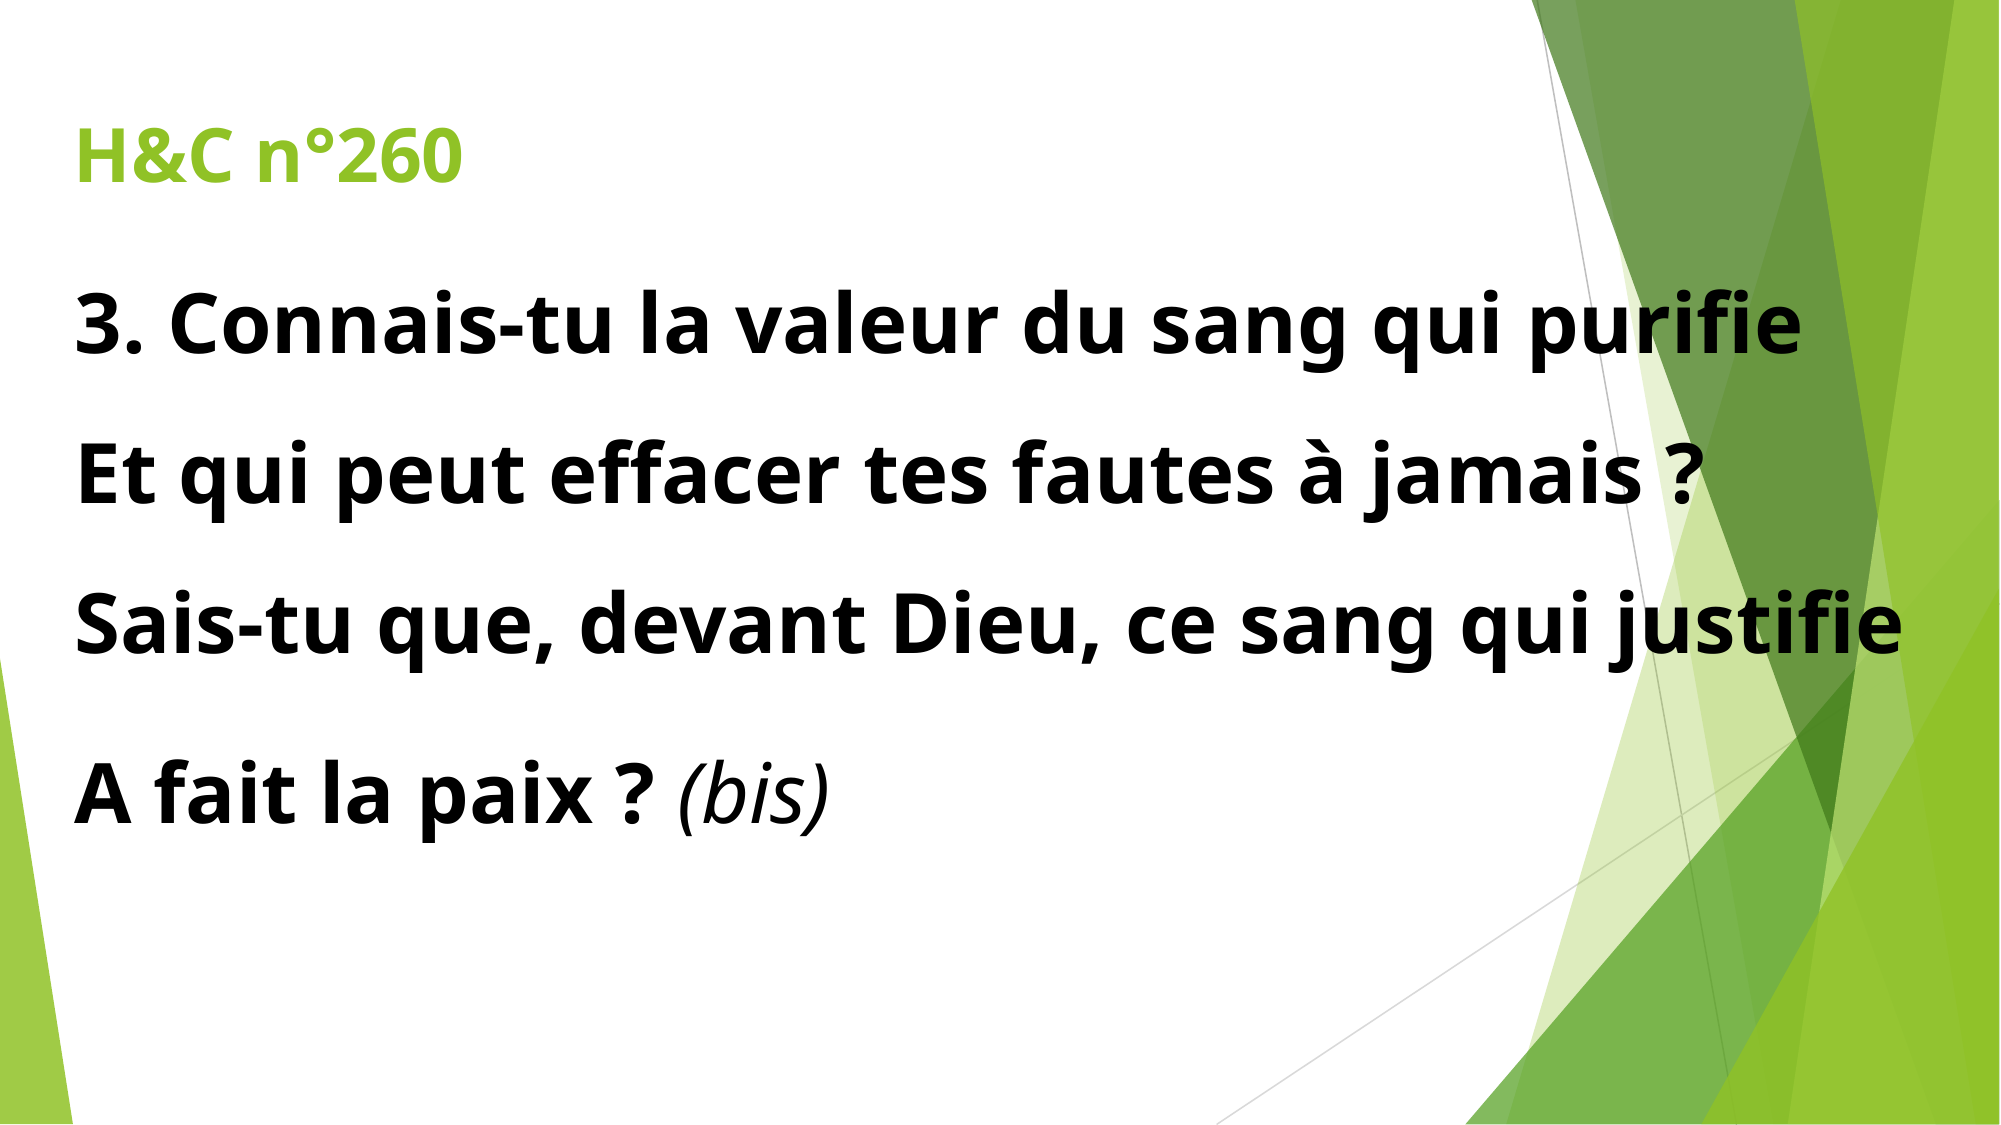

H&C n°260
3. Connais-tu la valeur du sang qui purifie
Et qui peut effacer tes fautes à jamais ?
Sais-tu que, devant Dieu, ce sang qui justifie
A fait la paix ? (bis)